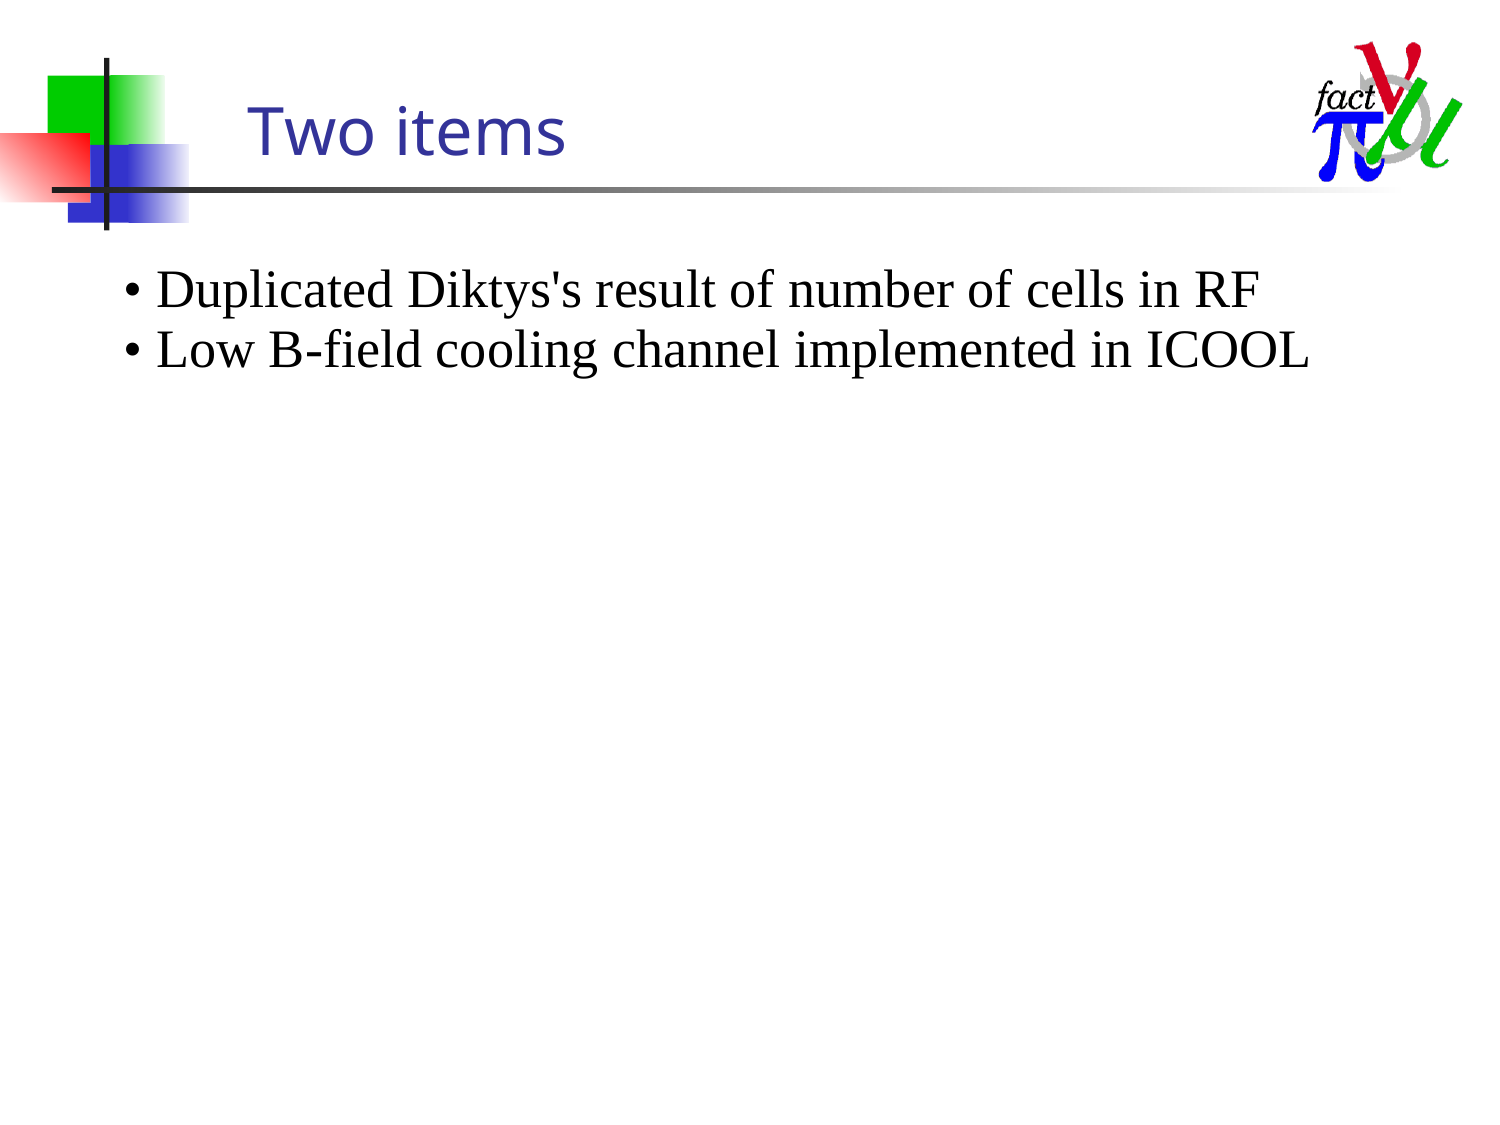

# Two items
 Duplicated Diktys's result of number of cells in RF
 Low B-field cooling channel implemented in ICOOL